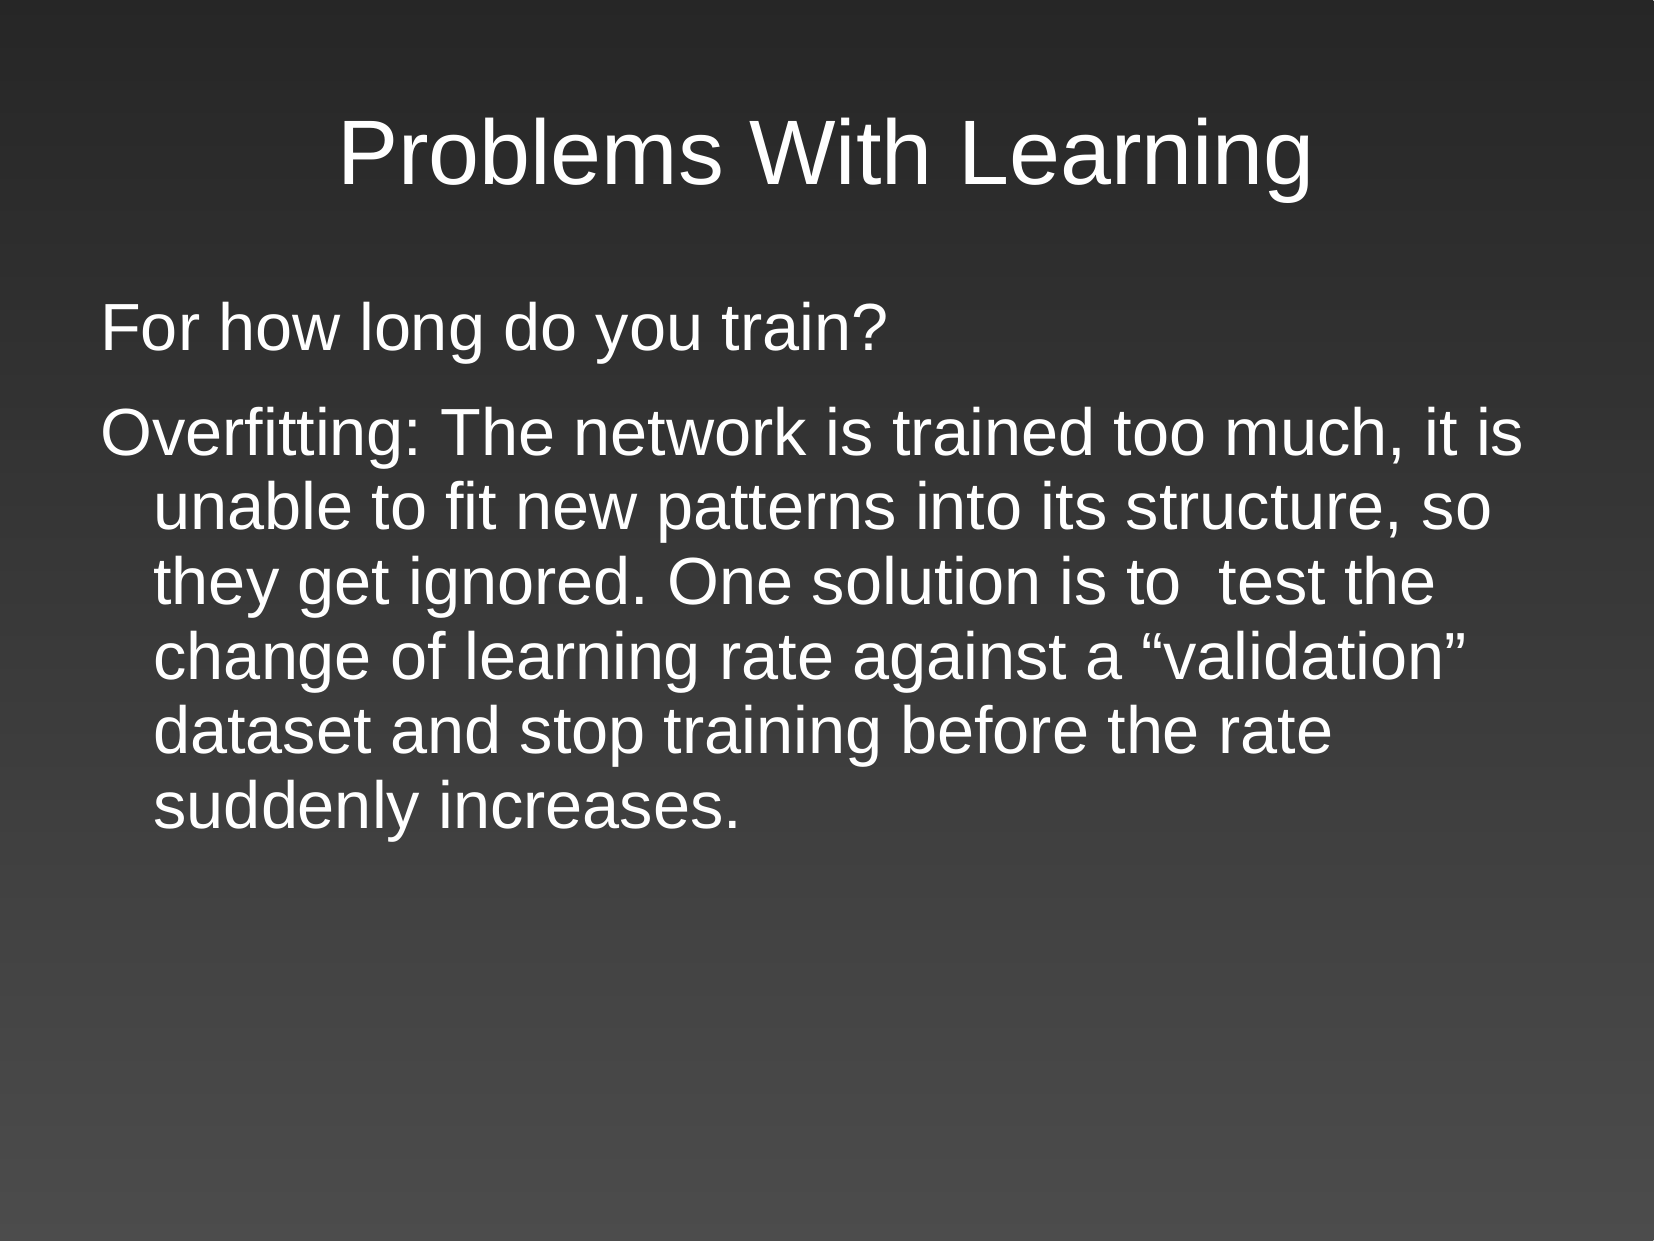

# Problems With Learning
For how long do you train?
Overfitting: The network is trained too much, it is unable to fit new patterns into its structure, so they get ignored. One solution is to test the change of learning rate against a “validation” dataset and stop training before the rate suddenly increases.